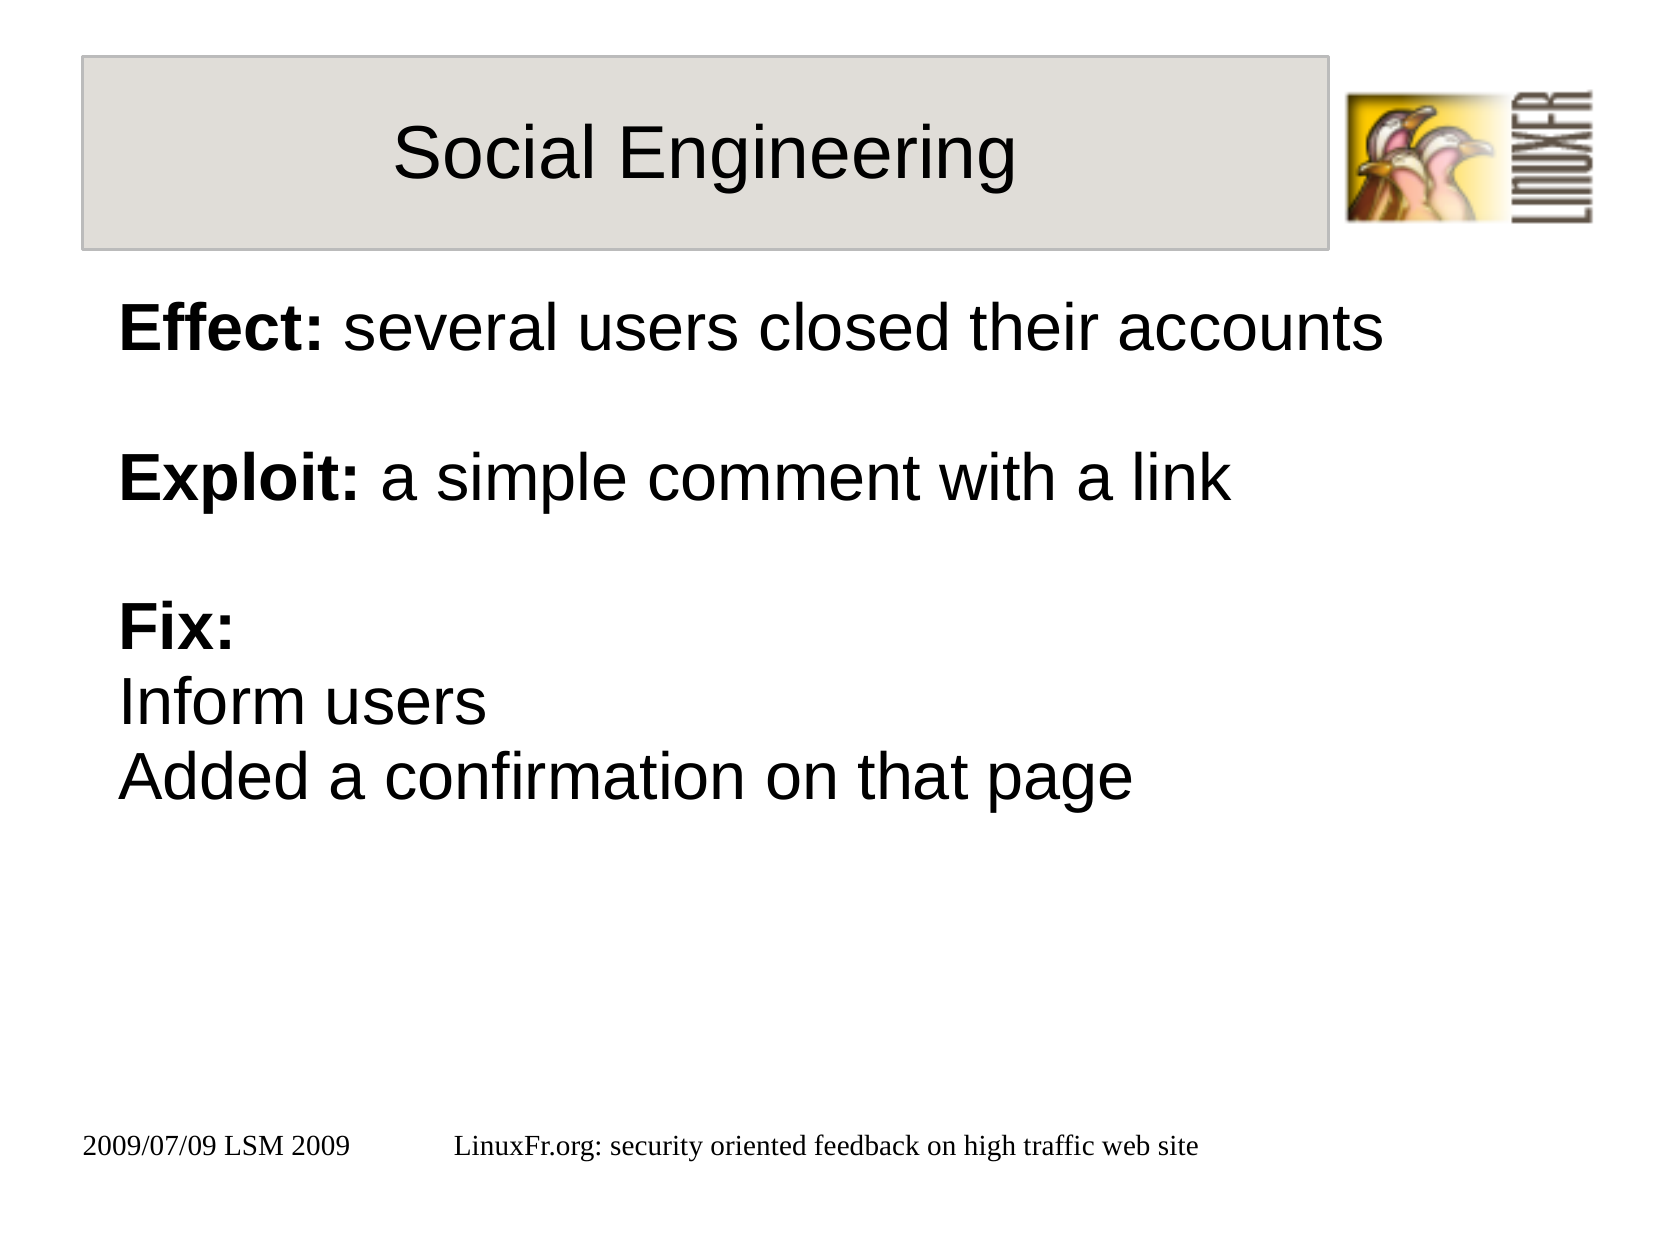

# Social Engineering
Effect: several users closed their accounts
Exploit: a simple comment with a link
Fix:
Inform users
Added a confirmation on that page